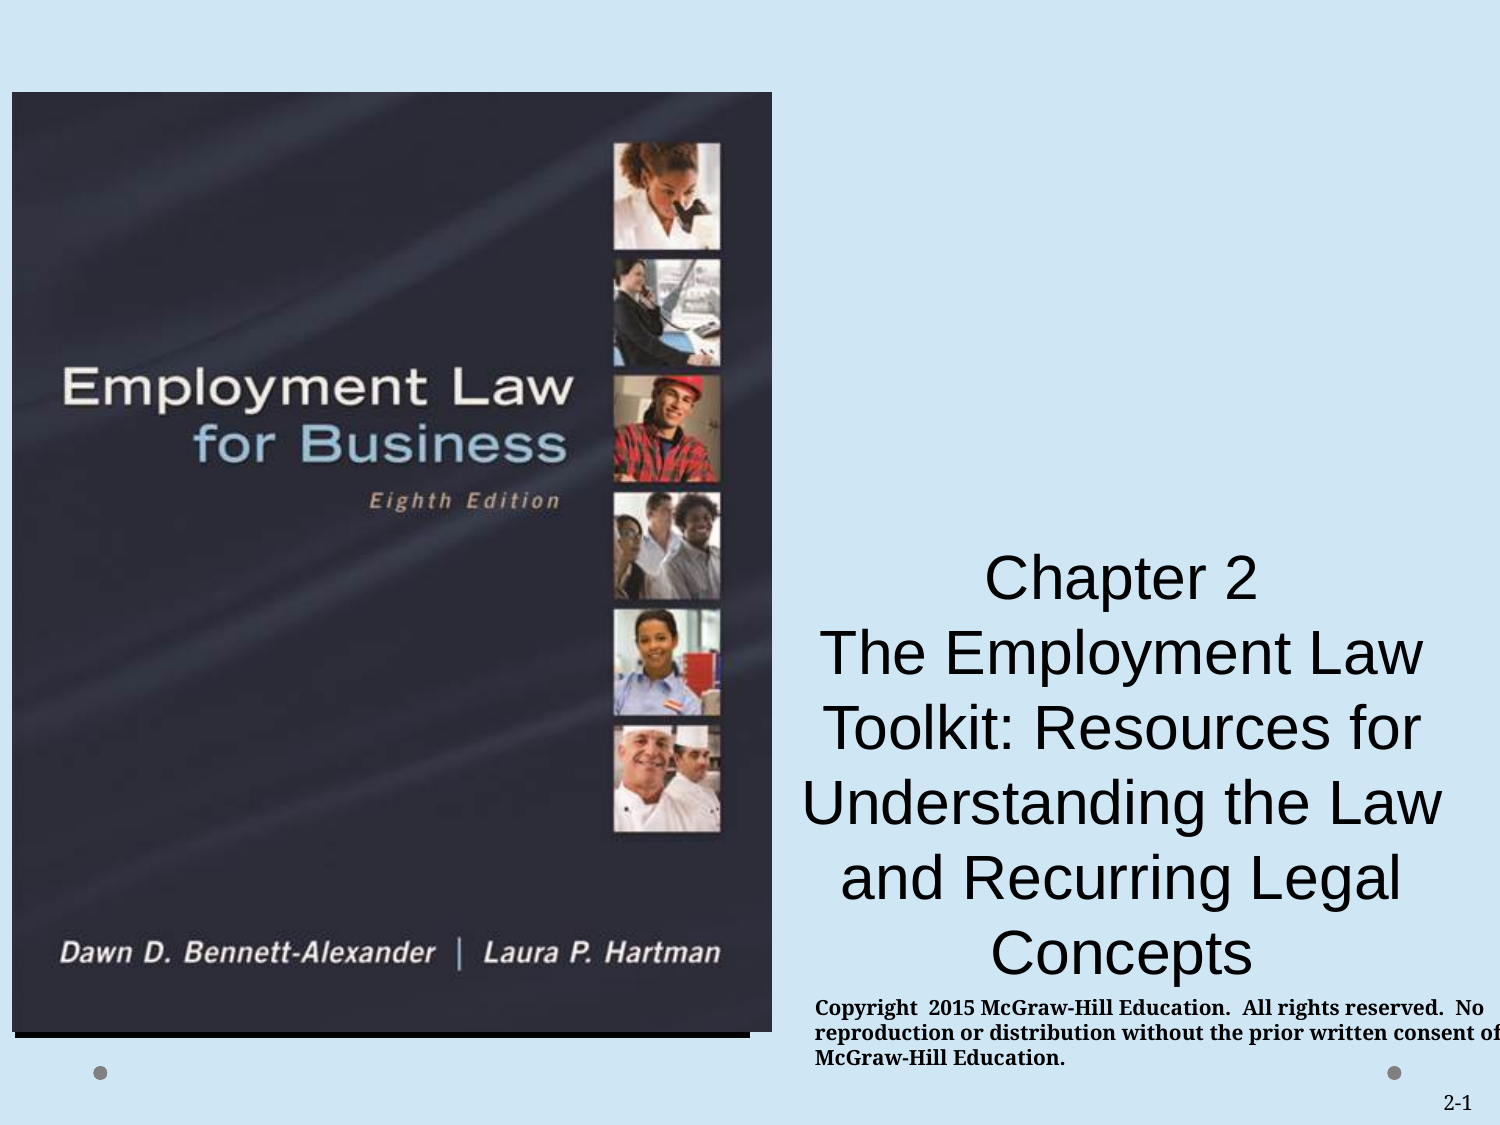

# Chapter 2 The Employment Law Toolkit: Resources for Understanding the Law and Recurring Legal Concepts
Copyright  2015 McGraw-Hill Education.  All rights reserved.  No reproduction or distribution without the prior written consent of McGraw-Hill Education.